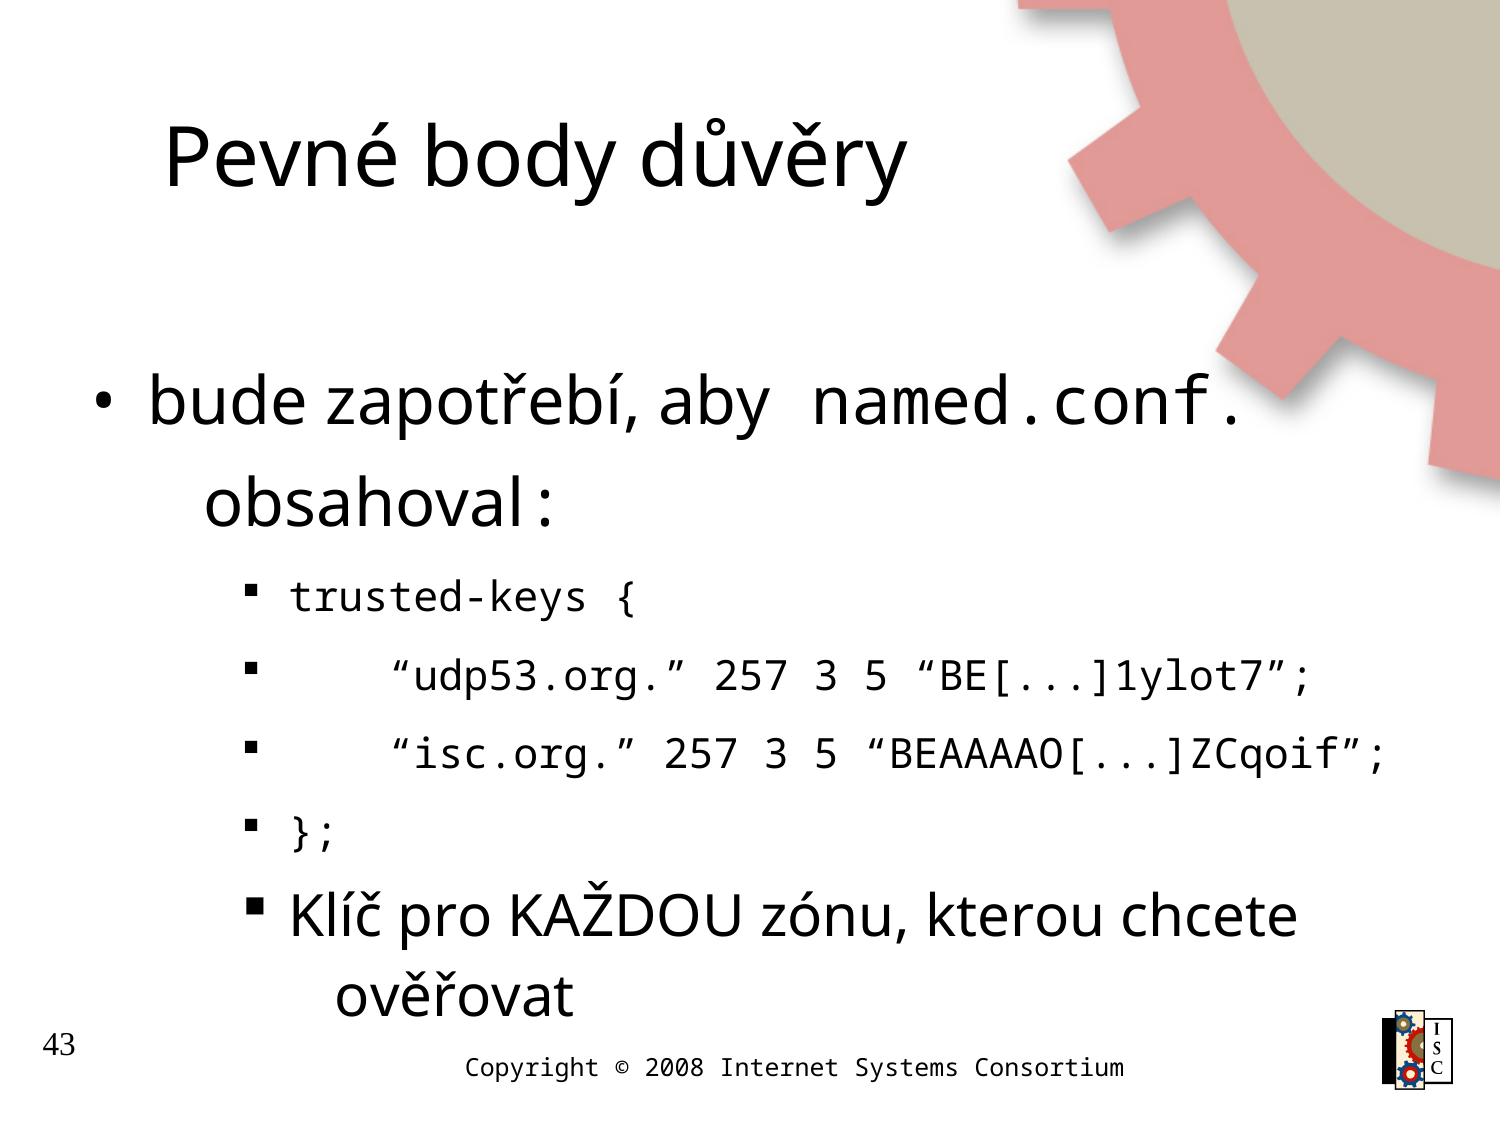

# Pevné body důvěry
bude zapotřebí, aby named.conf. obsahoval:
trusted-keys {
 “udp53.org.” 257 3 5 “BE[...]1ylot7”;
 “isc.org.” 257 3 5 “BEAAAAO[...]ZCqoif”;
};
Klíč pro KAŽDOU zónu, kterou chcete ověřovat